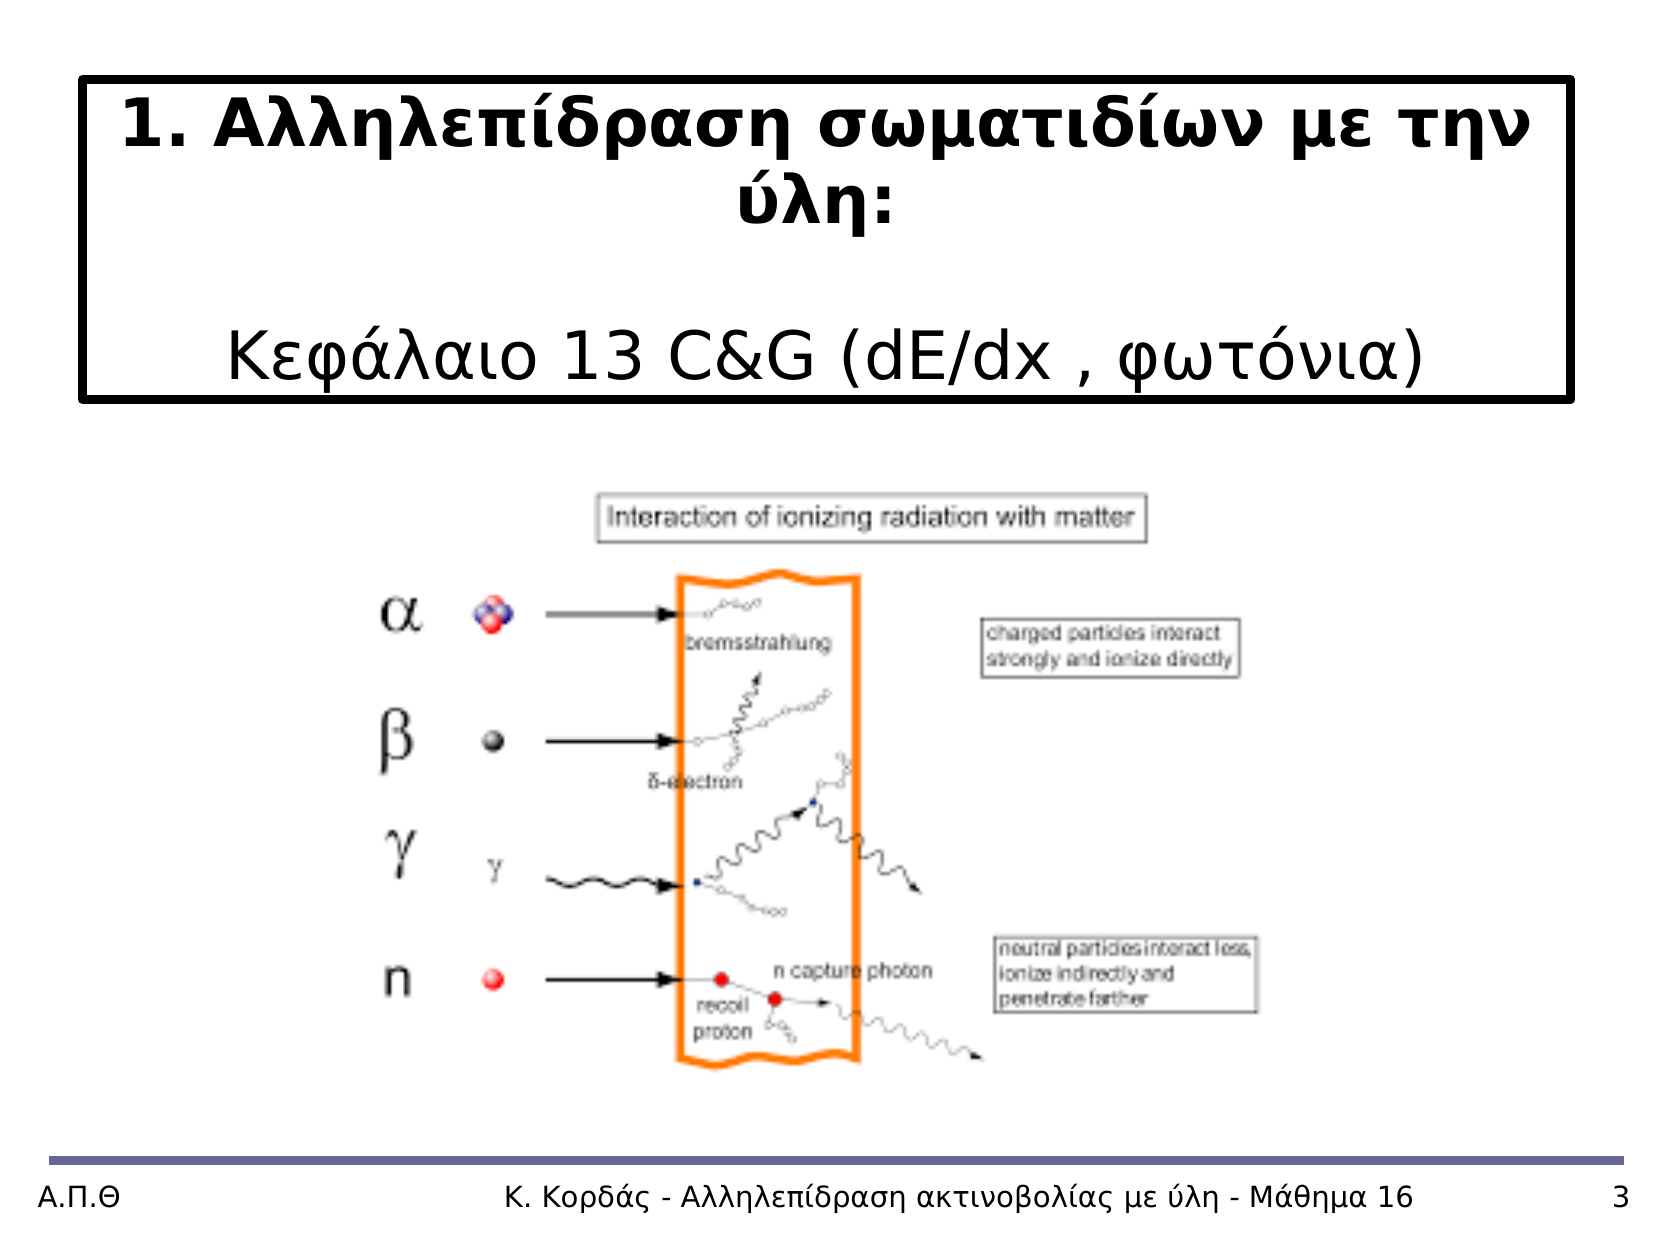

# 1. Αλληλεπίδραση σωματιδίων με την ύλη:
Κεφάλαιο 13 C&G (dE/dx , φωτόνια)
Α.Π.Θ
Κ. Κορδάς - Αλληλεπίδραση ακτινοβολίας με ύλη - Μάθημα 16
3